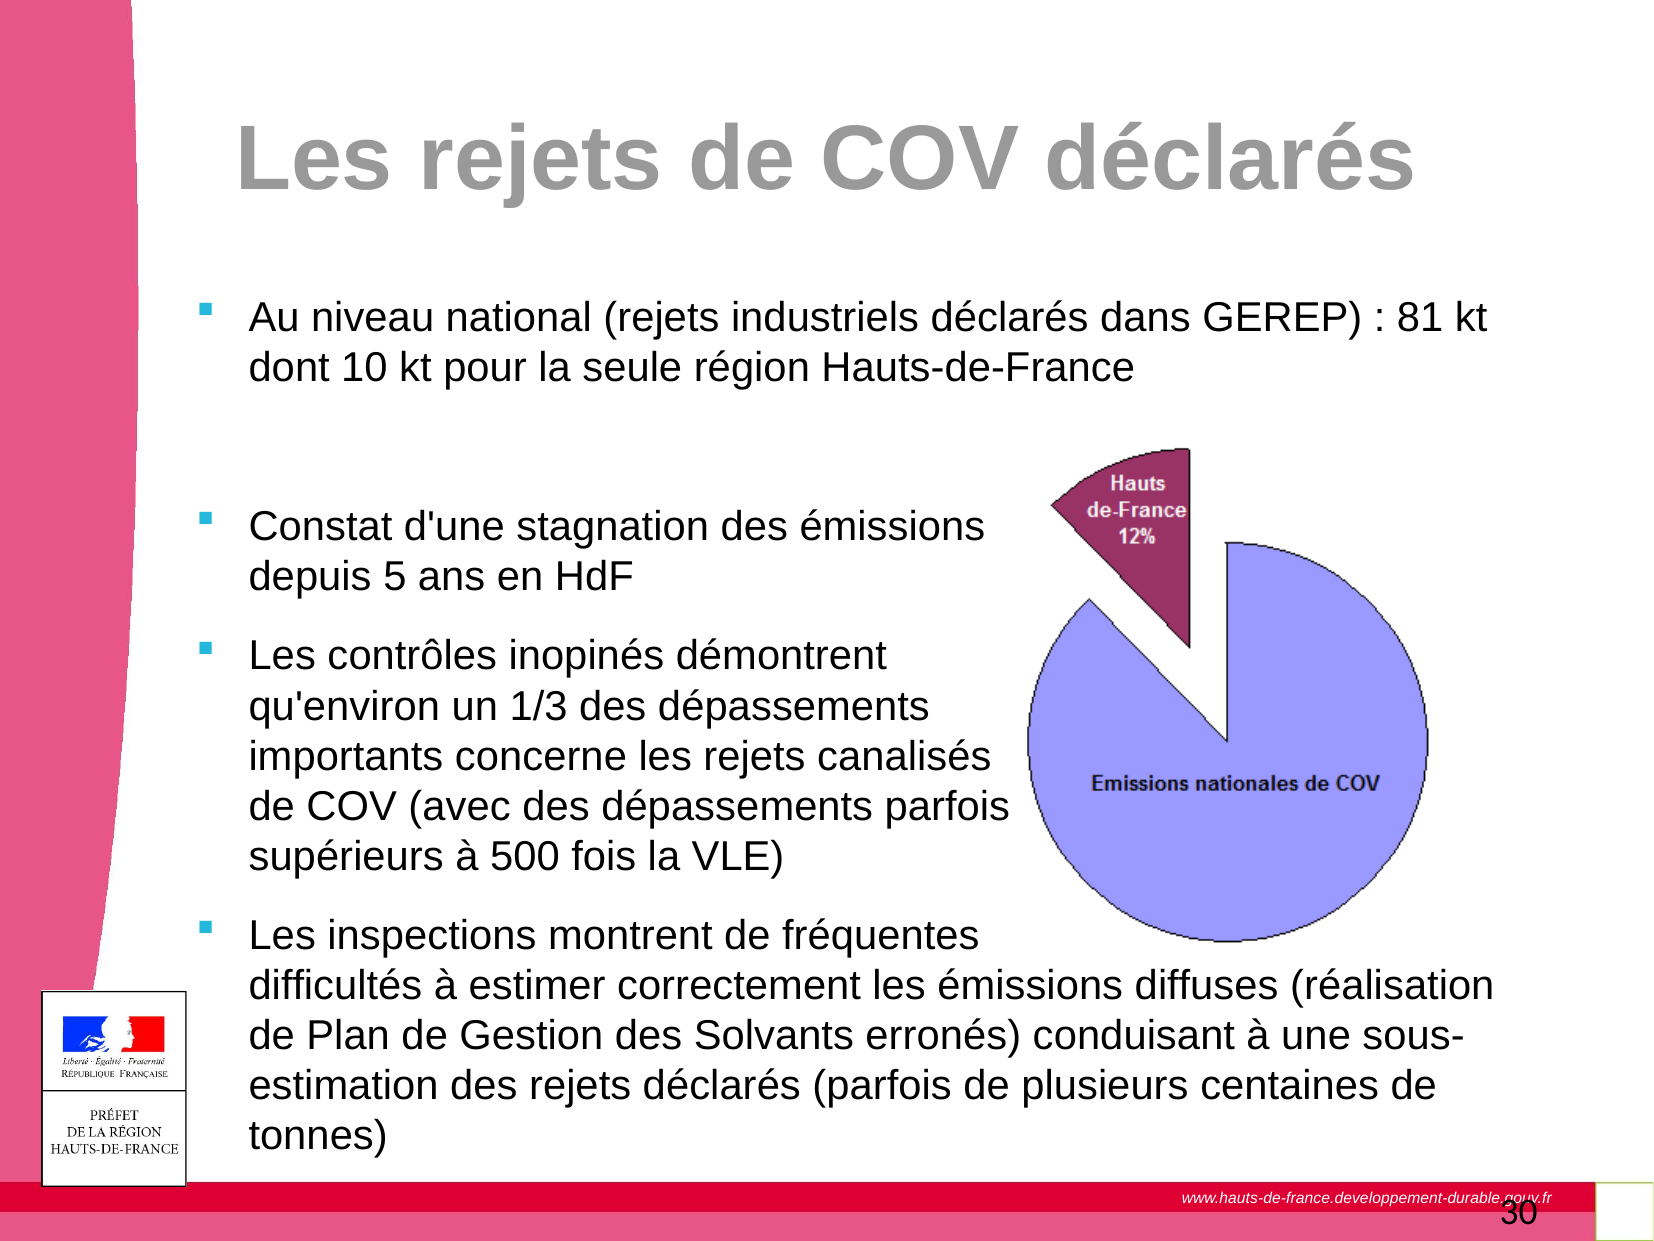

Les rejets de COV déclarés
Au niveau national (rejets industriels déclarés dans GEREP) : 81 kt dont 10 kt pour la seule région Hauts-de-France
Constat d'une stagnation des émissions
depuis 5 ans en HdF
Les contrôles inopinés démontrent
qu'environ un 1/3 des dépassements
importants concerne les rejets canalisés
de COV (avec des dépassements parfois
supérieurs à 500 fois la VLE)
Les inspections montrent de fréquentes
difficultés à estimer correctement les émissions diffuses (réalisation de Plan de Gestion des Solvants erronés) conduisant à une sous-estimation des rejets déclarés (parfois de plusieurs centaines de tonnes)